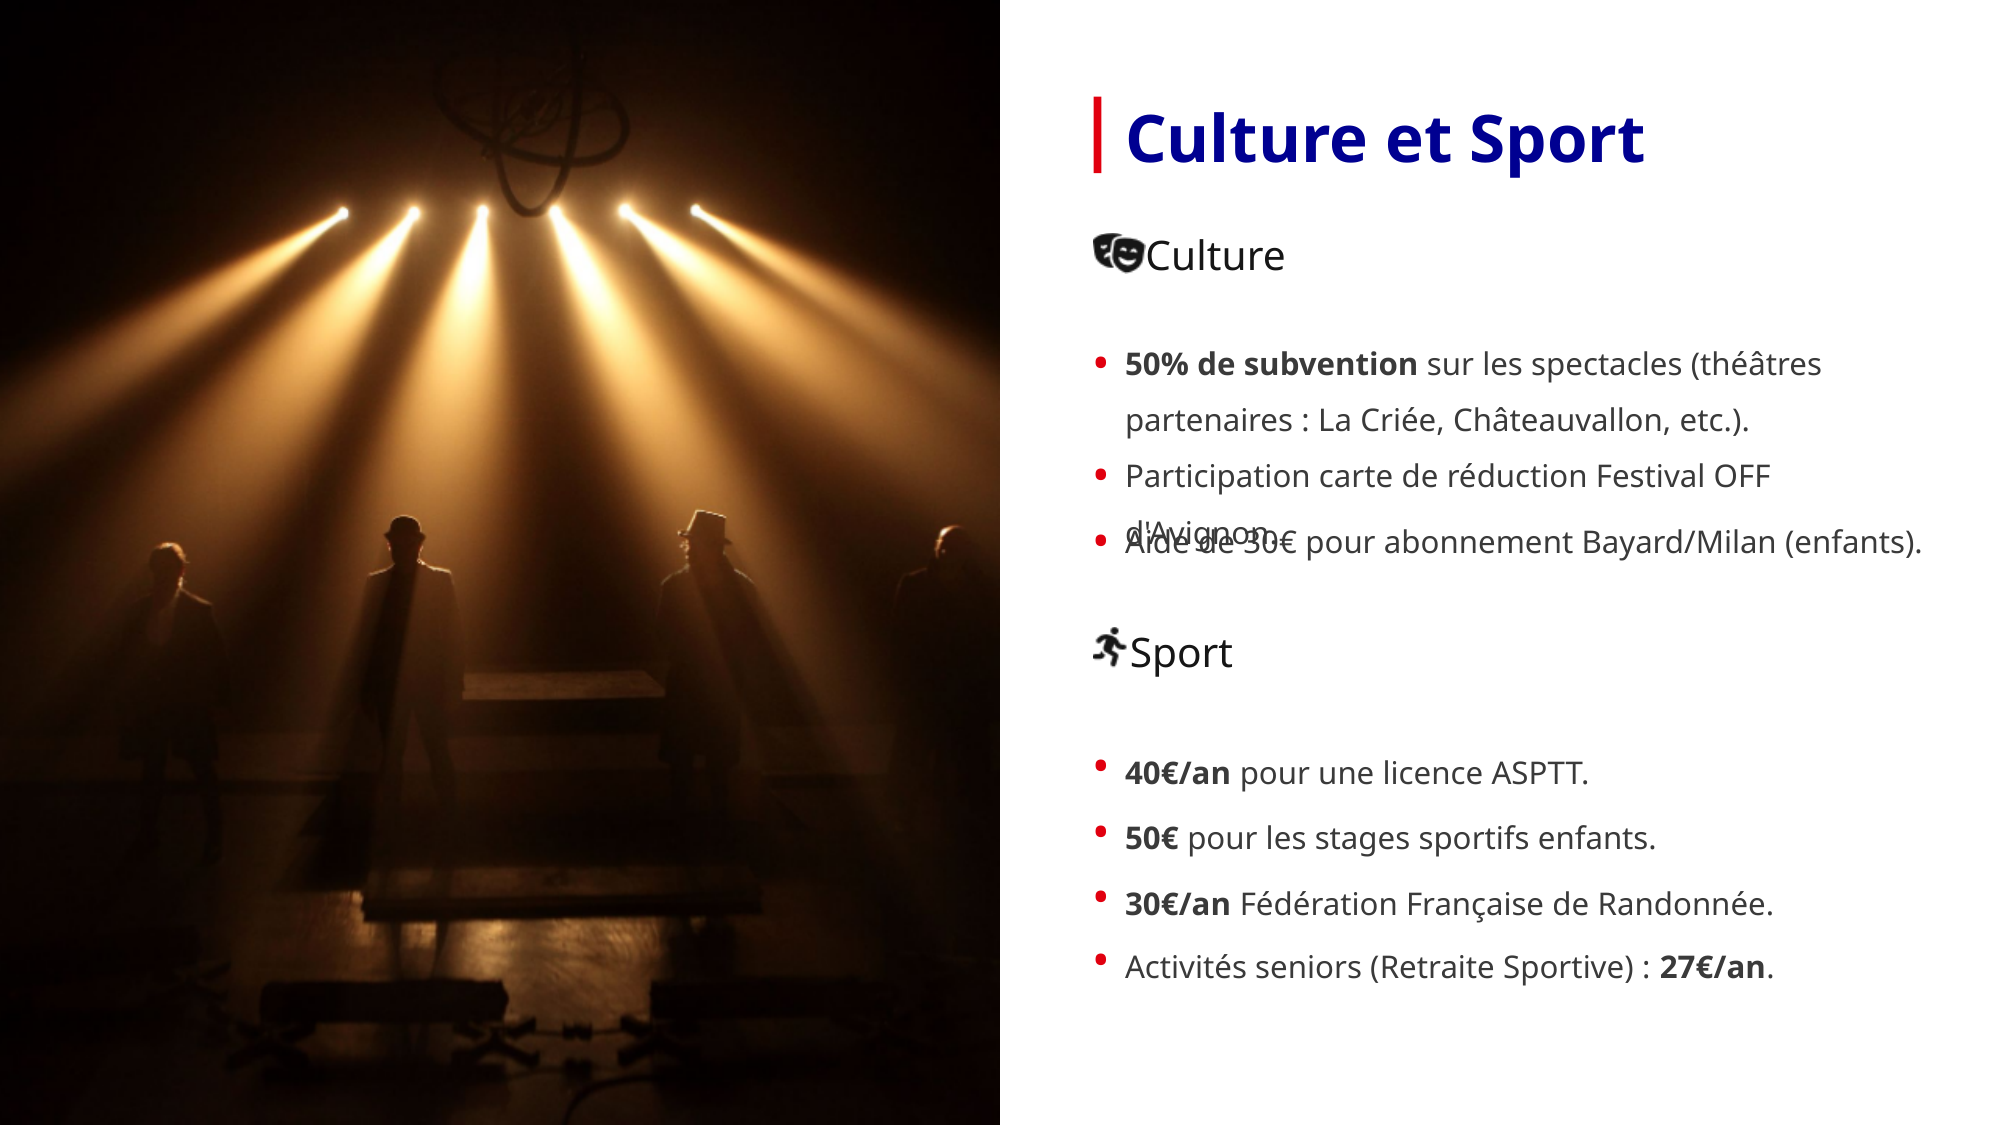

Culture et Sport
Culture
•
50% de subvention sur les spectacles (théâtres partenaires : La Criée, Châteauvallon, etc.).
•
Participation carte de réduction Festival OFF d'Avignon.
•
Aide de 30€ pour abonnement Bayard/Milan (enfants).
Sport
•
40€/an pour une licence ASPTT.
•
50€ pour les stages sportifs enfants.
•
30€/an Fédération Française de Randonnée.
•
Activités seniors (Retraite Sportive) : 27€/an.